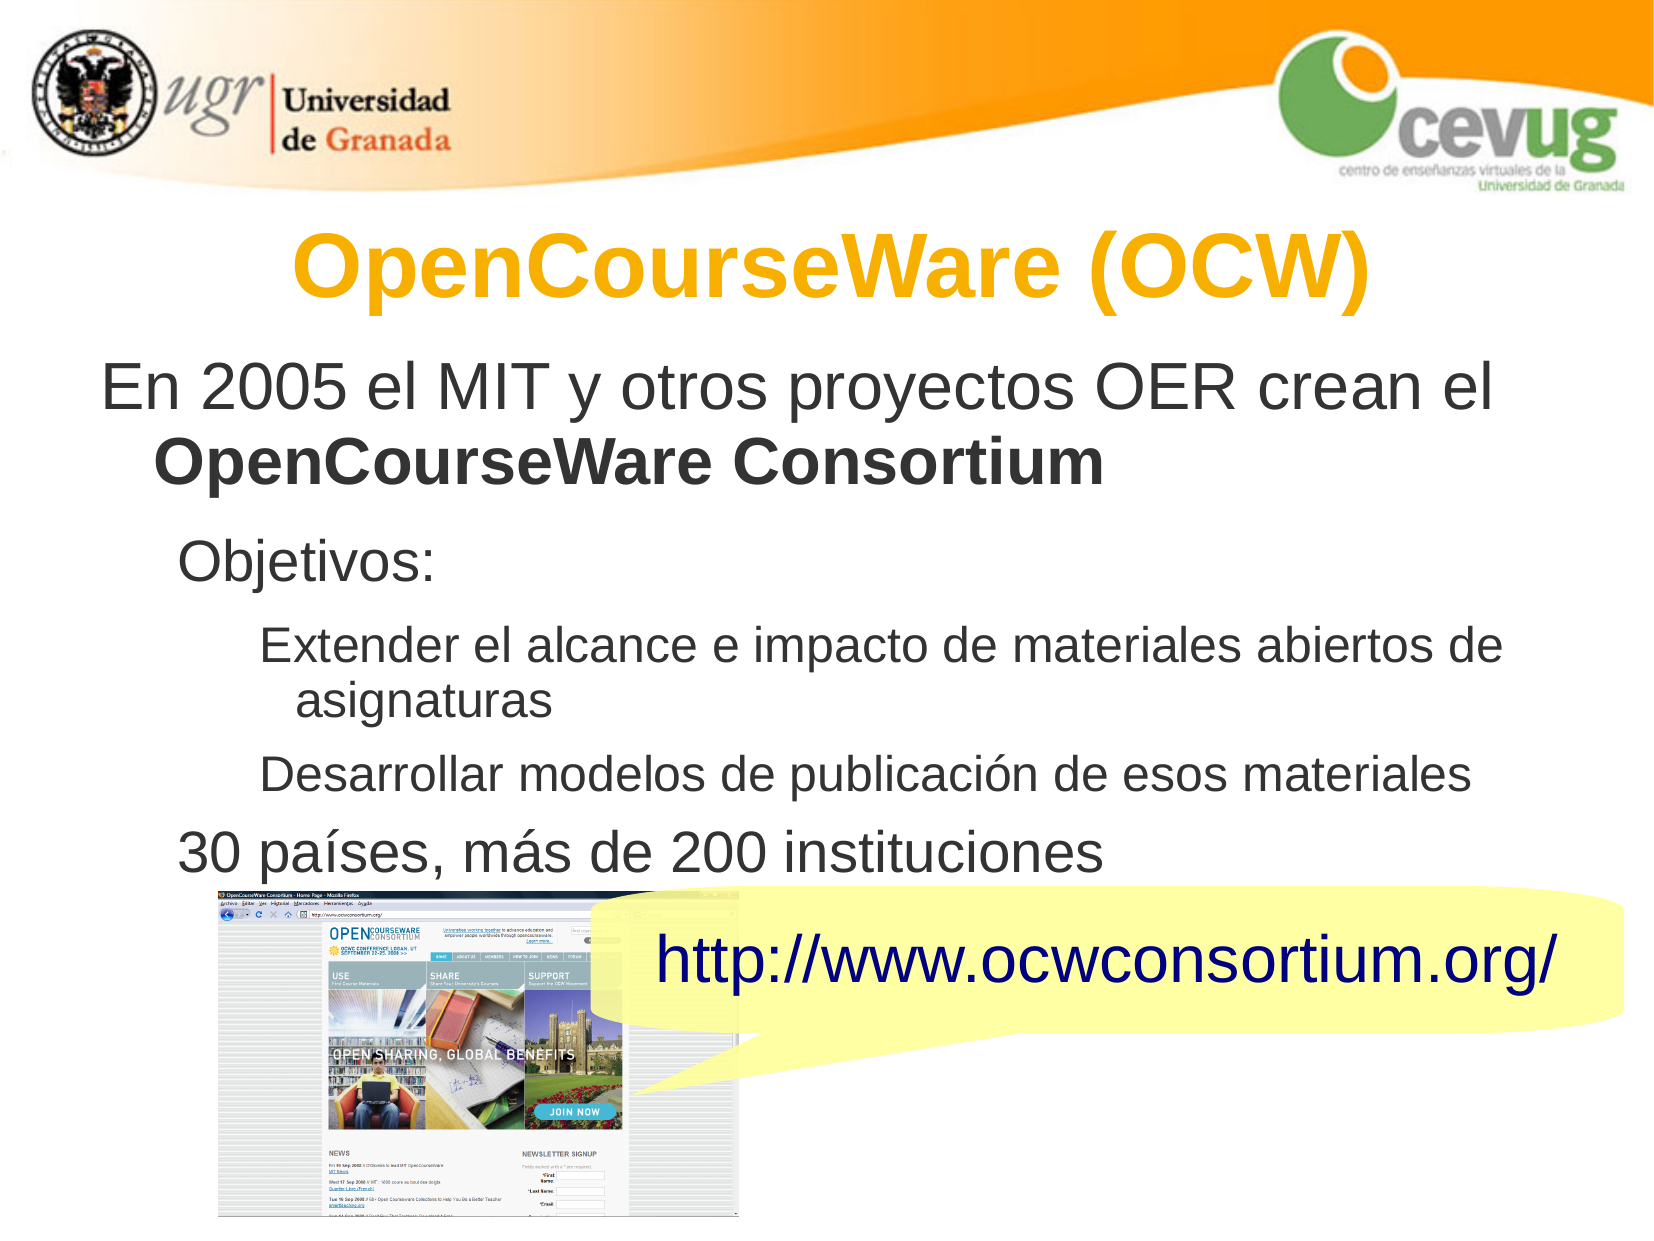

# OpenCourseWare (OCW)
En 2005 el MIT y otros proyectos OER crean el OpenCourseWare Consortium
Objetivos:
Extender el alcance e impacto de materiales abiertos de asignaturas
Desarrollar modelos de publicación de esos materiales
30 países, más de 200 instituciones
http://www.ocwconsortium.org/